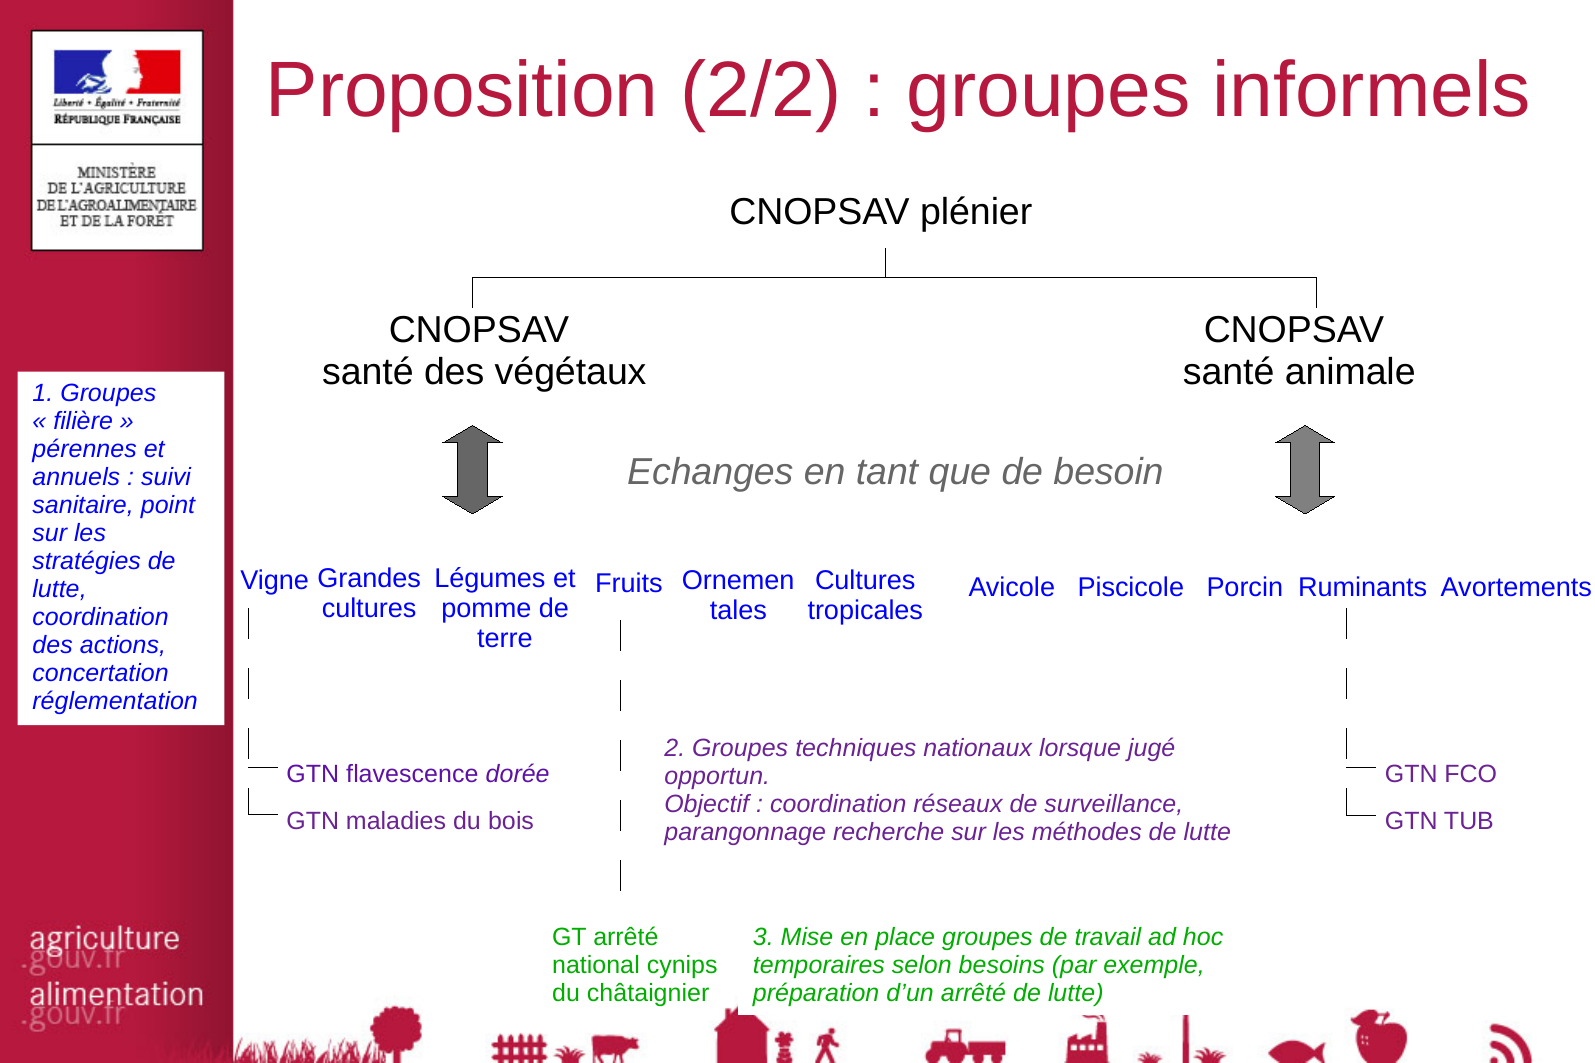

# Proposition (2/2) : groupes informels
CNOPSAV plénier
CNOPSAV
santé des végétaux
CNOPSAV
santé animale
1. Groupes « filière » pérennes et annuels : suivi sanitaire, point sur les stratégies de lutte, coordination des actions, concertation réglementation
Echanges en tant que de besoin
Grandes cultures
Légumes et pomme de terre
Vigne
Ornemen
tales
Cultures tropicales
Fruits
Avicole Piscicole Porcin Ruminants Avortements
2. Groupes techniques nationaux lorsque jugé opportun.
Objectif : coordination réseaux de surveillance, parangonnage recherche sur les méthodes de lutte
GTN flavescence dorée
GTN FCO
GTN maladies du bois
GTN TUB
GT arrêté national cynips du châtaignier
3. Mise en place groupes de travail ad hoc temporaires selon besoins (par exemple, préparation d’un arrêté de lutte)